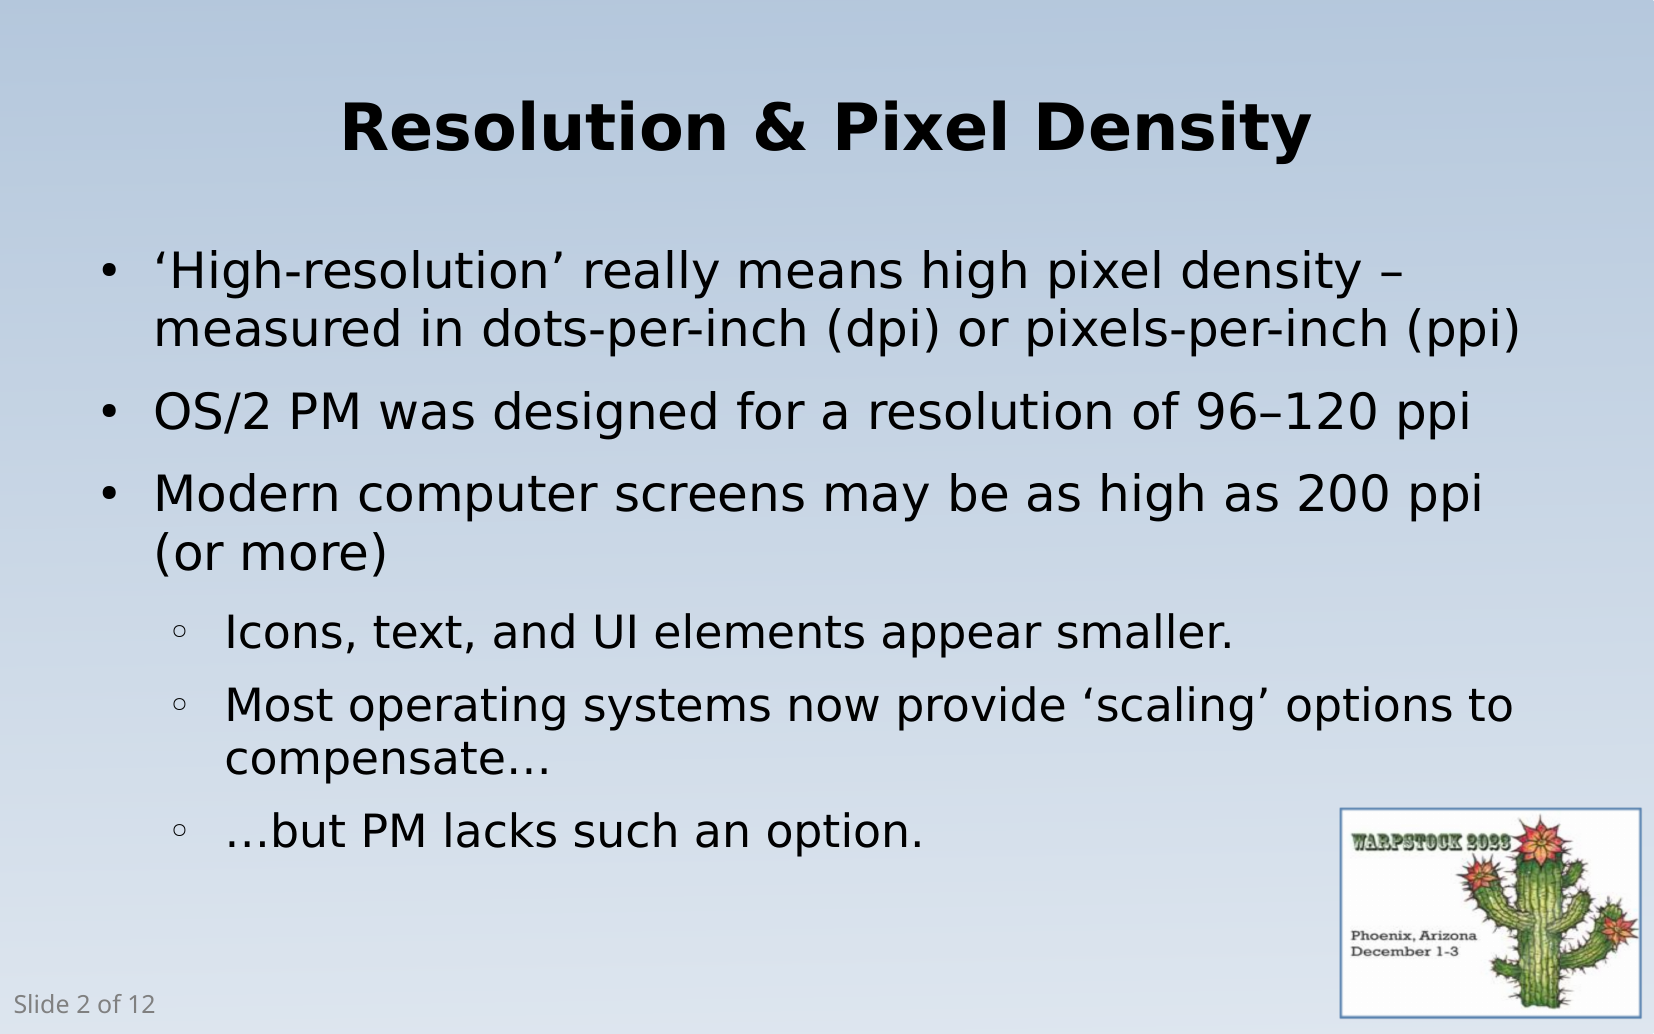

# Resolution & Pixel Density
‘High-resolution’ really means high pixel density – measured in dots-per-inch (dpi) or pixels-per-inch (ppi)
OS/2 PM was designed for a resolution of 96–120 ppi
Modern computer screens may be as high as 200 ppi (or more)
Icons, text, and UI elements appear smaller.
Most operating systems now provide ‘scaling’ options to compensate…
…but PM lacks such an option.
Slide of <count>